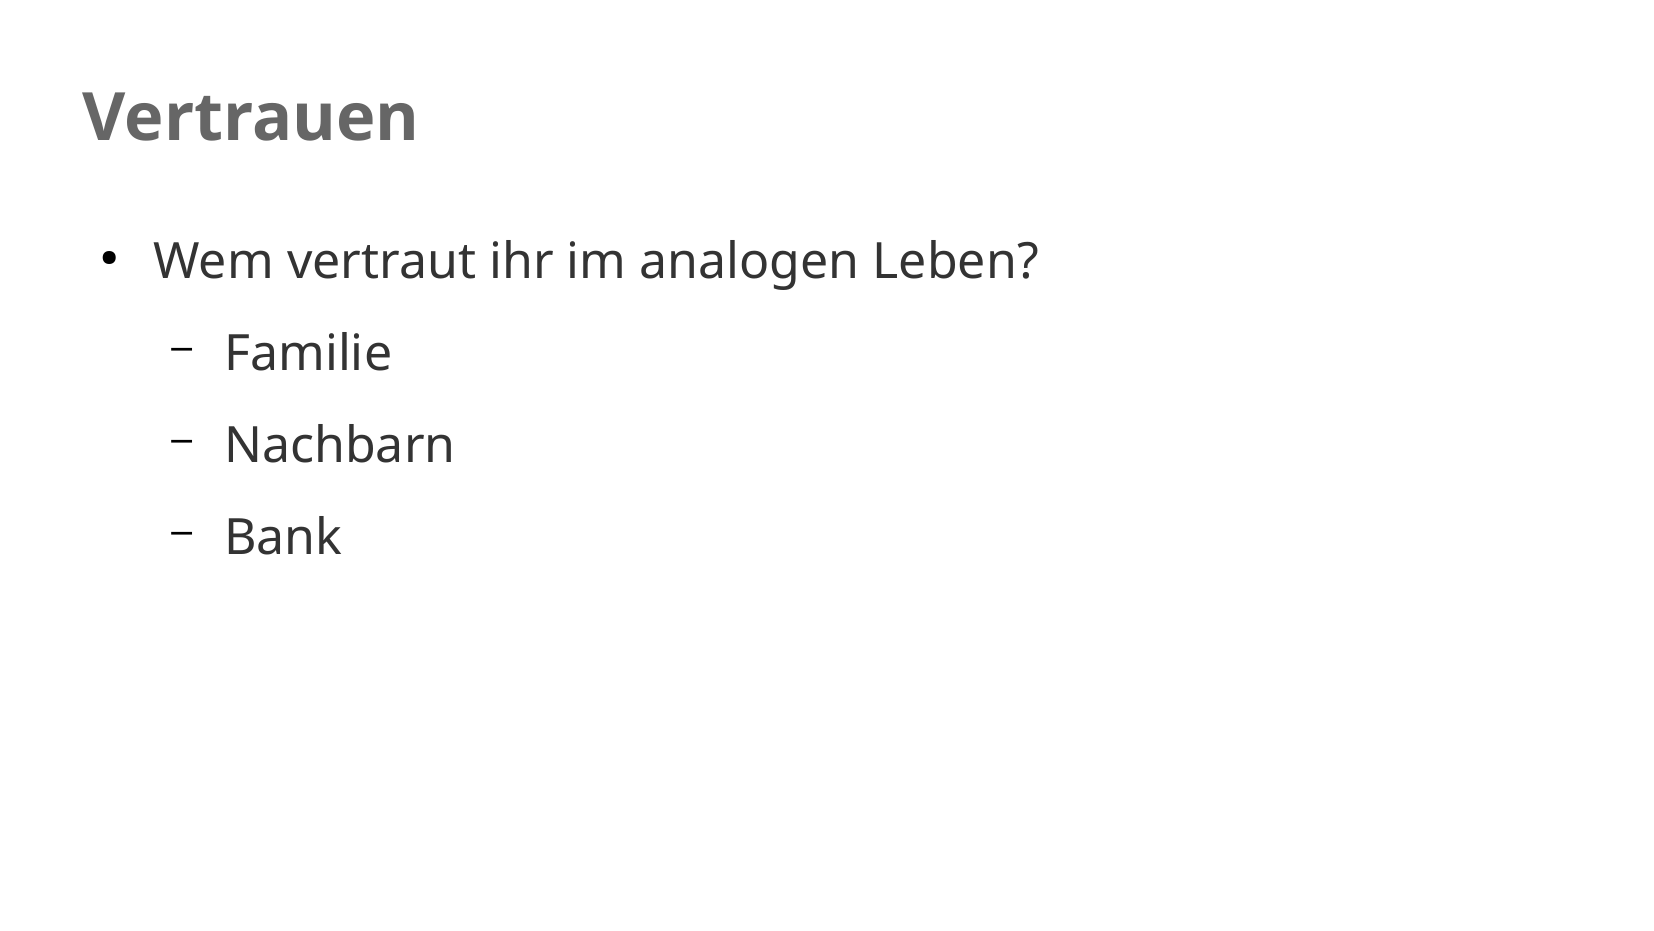

# Vertrauen
Wem vertraut ihr im analogen Leben?
Familie
Nachbarn
Bank